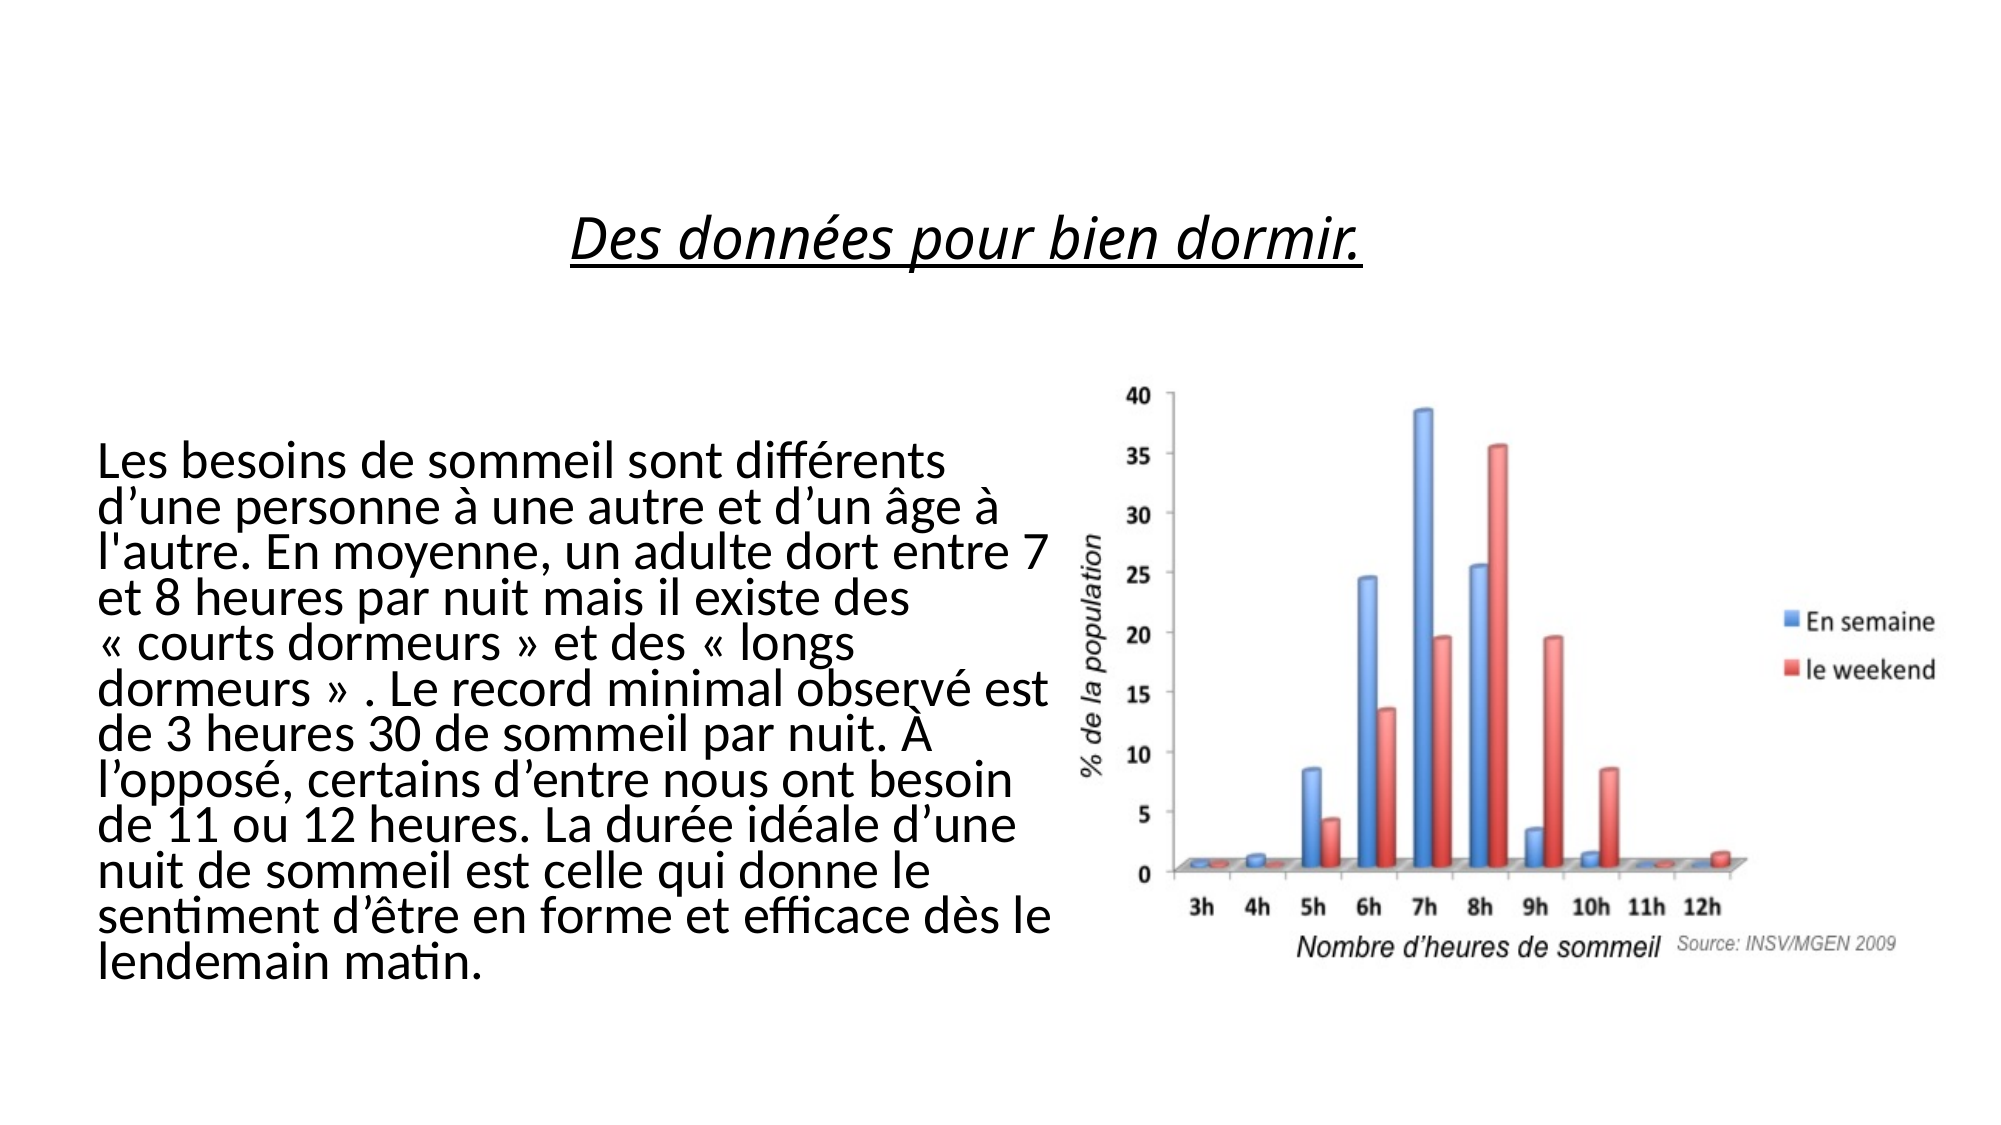

# Des données pour bien dormir.
Les besoins de sommeil sont différents d’une personne à une autre et d’un âge à l'autre. En moyenne, un adulte dort entre 7 et 8 heures par nuit mais il existe des « courts dormeurs » et des « longs dormeurs » . Le record minimal observé est de 3 heures 30 de sommeil par nuit. À l’opposé, certains d’entre nous ont besoin de 11 ou 12 heures. La durée idéale d’une nuit de sommeil est celle qui donne le sentiment d’être en forme et efficace dès le lendemain matin.